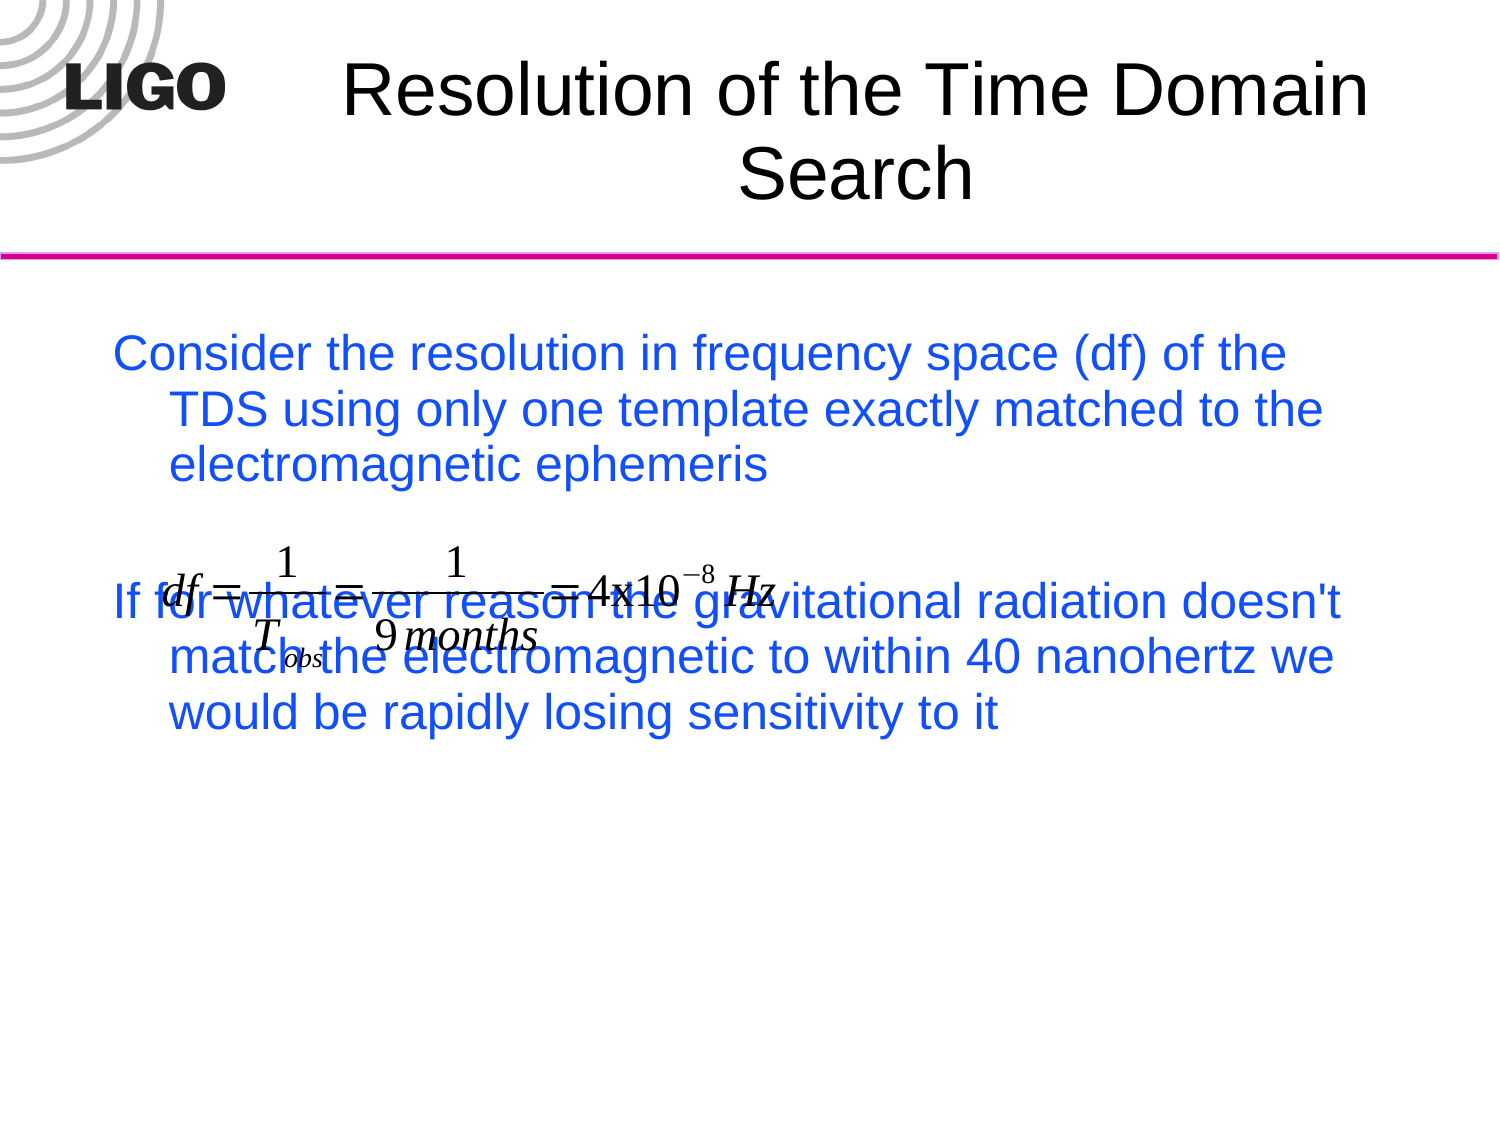

# Resolution of the Time Domain Search
Consider the resolution in frequency space (df) of the TDS using only one template exactly matched to the electromagnetic ephemeris
If for whatever reason the gravitational radiation doesn't match the electromagnetic to within 40 nanohertz we would be rapidly losing sensitivity to it